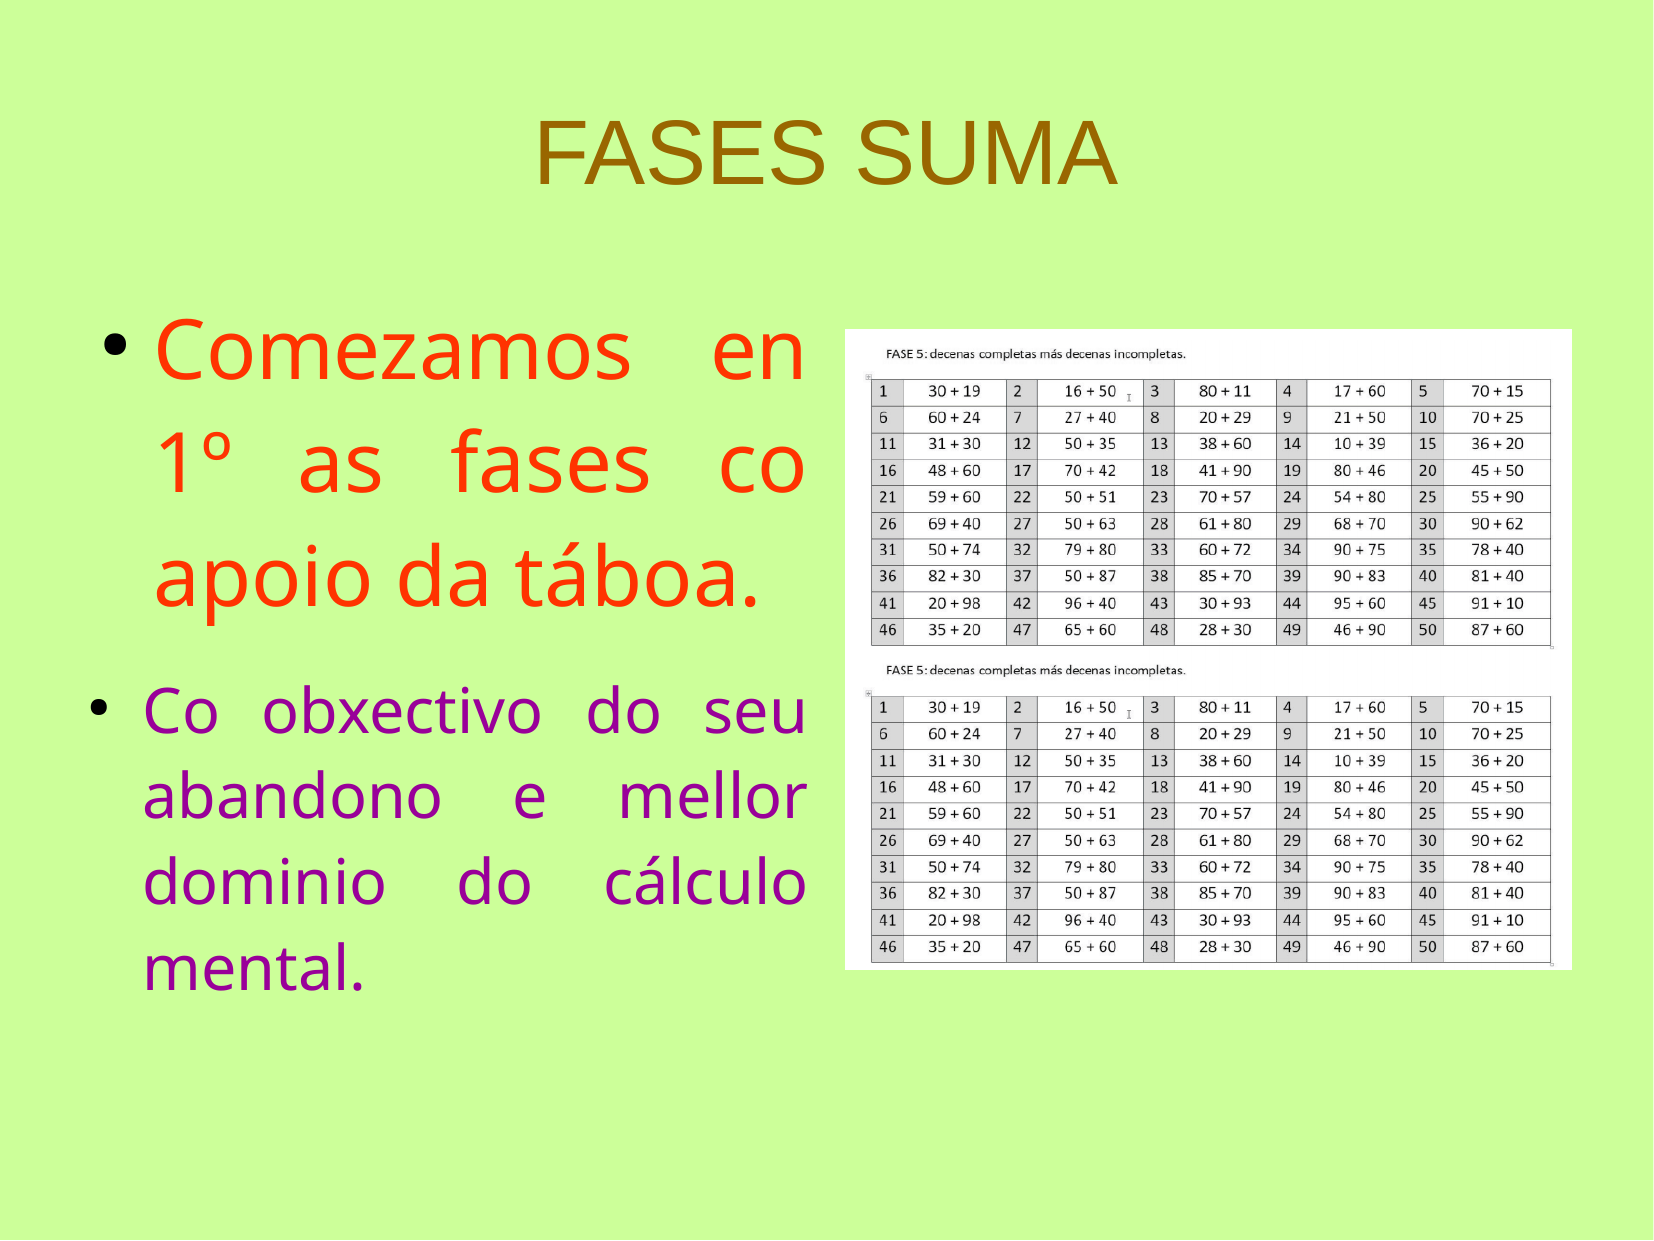

# FASES SUMA
Comezamos en 1º as fases co apoio da táboa.
Co obxectivo do seu abandono e mellor dominio do cálculo mental.